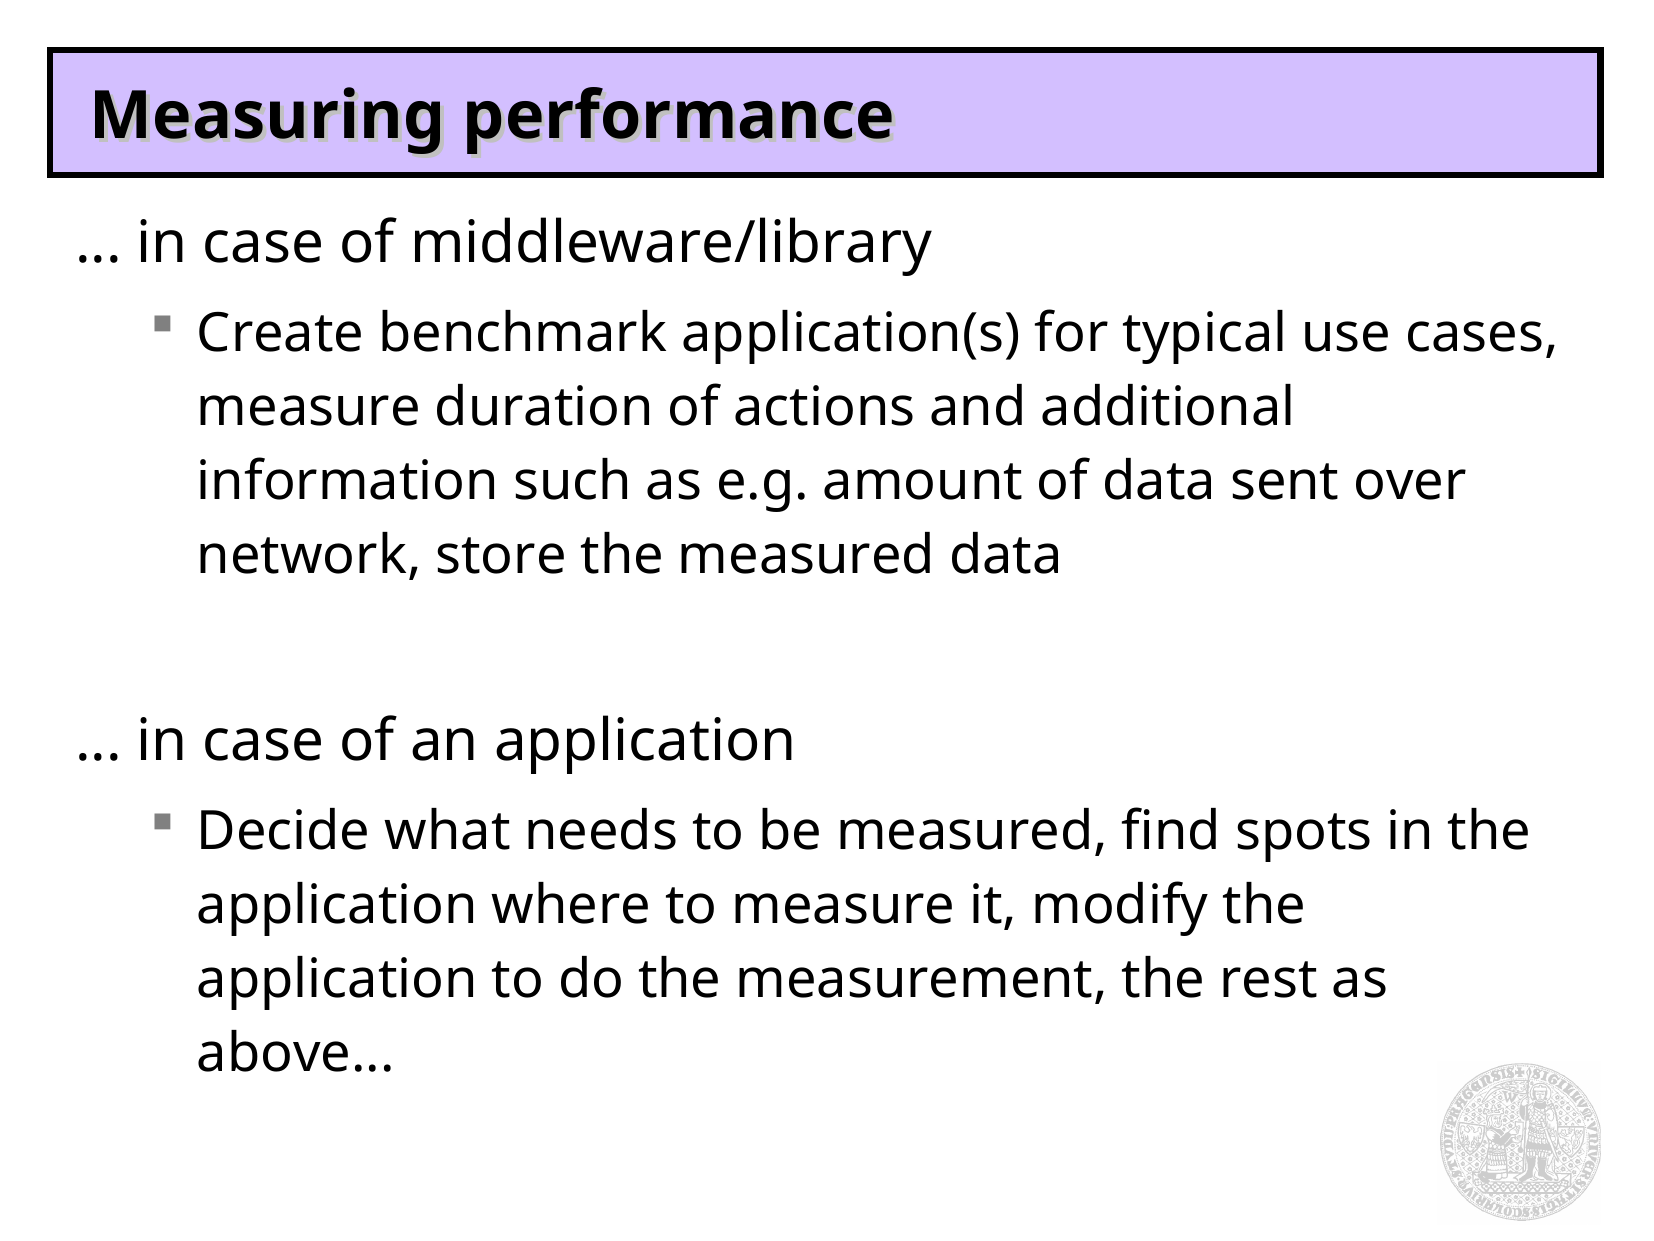

# Measuring performance
... in case of middleware/library
Create benchmark application(s) for typical use cases, measure duration of actions and additional information such as e.g. amount of data sent over network, store the measured data
... in case of an application
Decide what needs to be measured, find spots in the application where to measure it, modify the application to do the measurement, the rest as above...